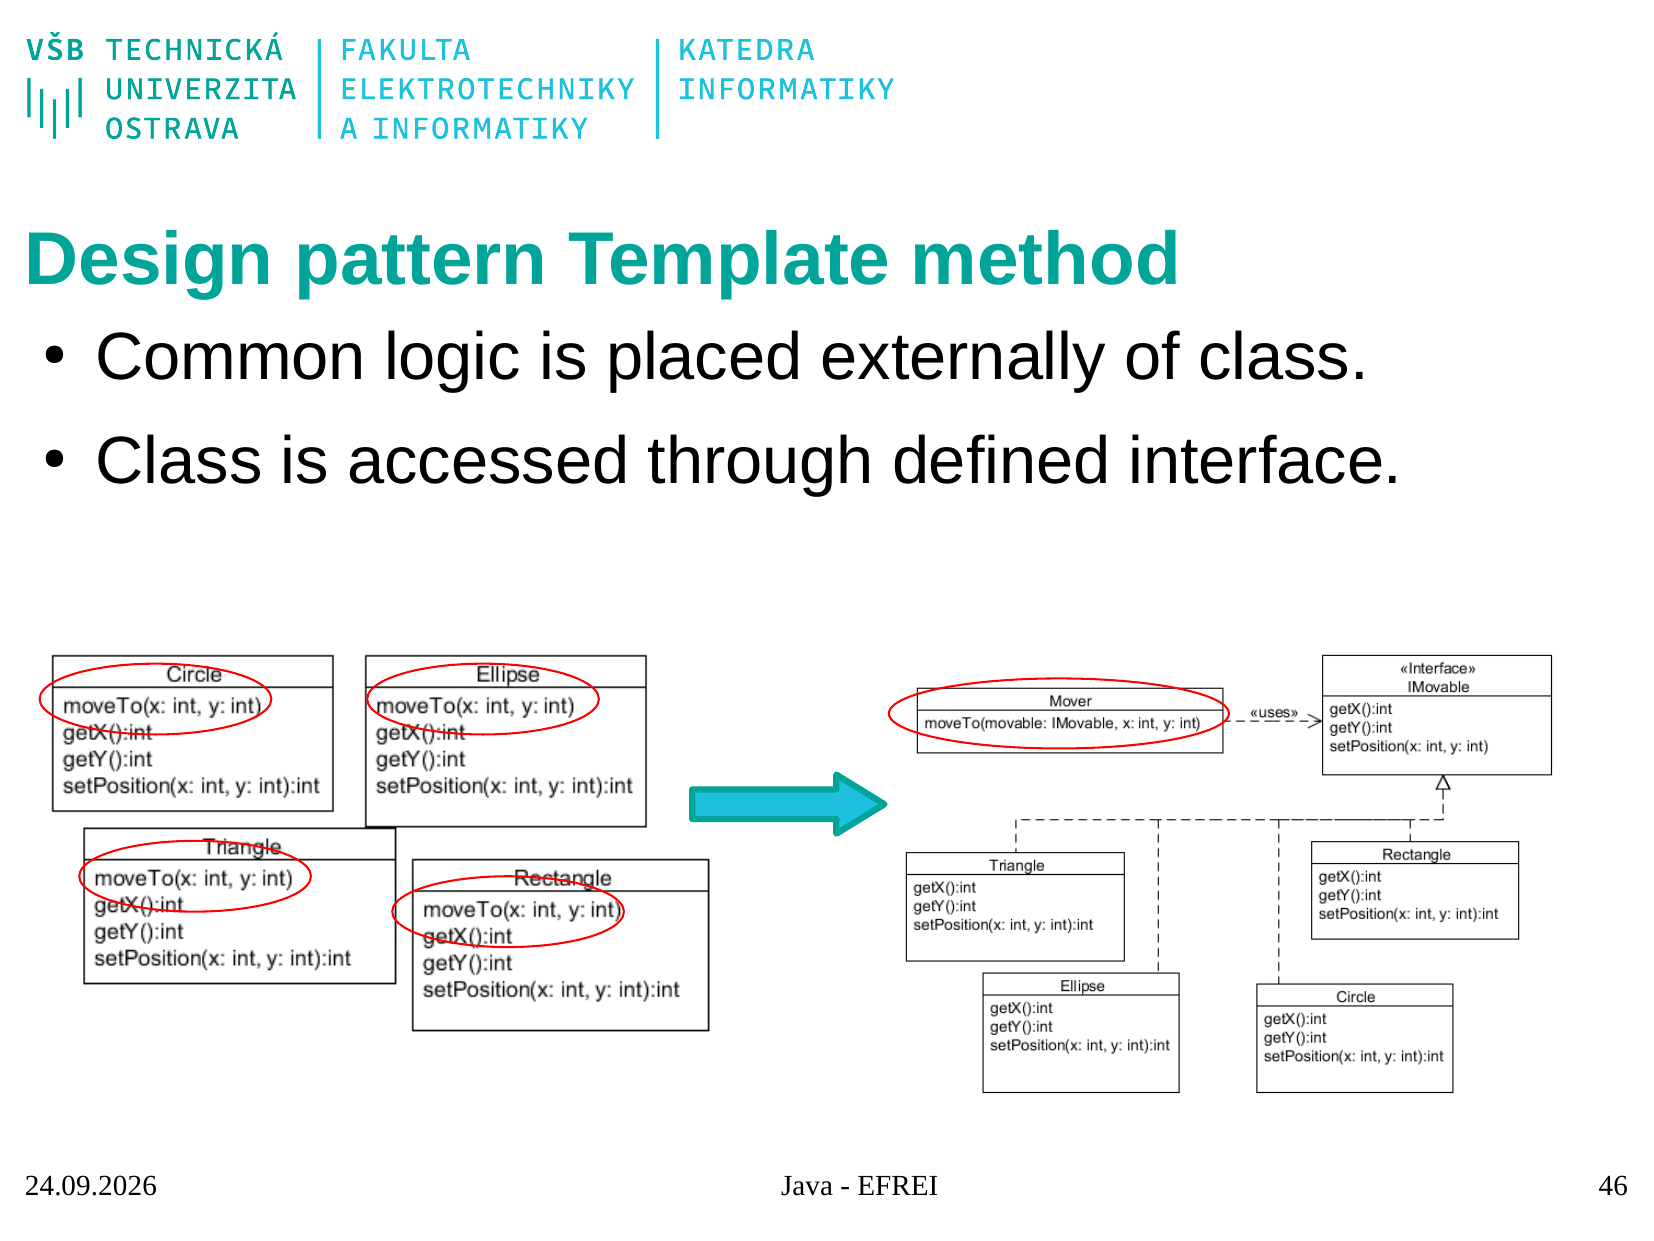

# Design pattern Template method
Common logic is placed externally of class.
Class is accessed through defined interface.
Java - EFREI
46